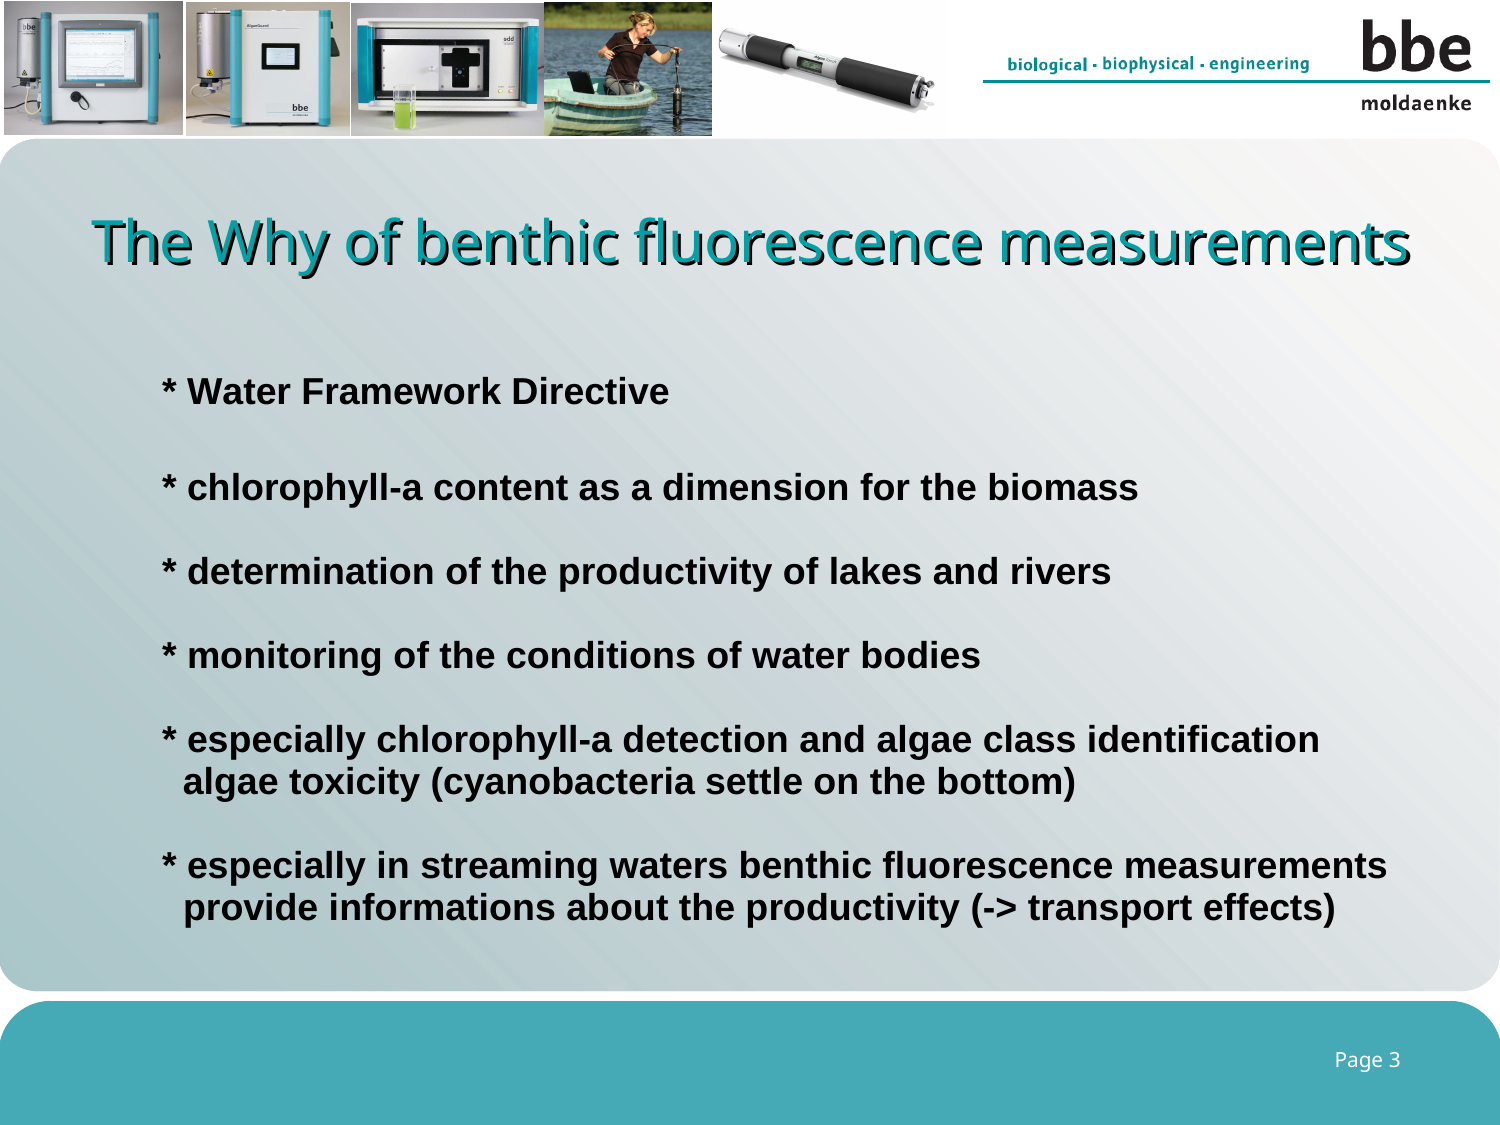

The Why of benthic fluorescence measurements
* Water Framework Directive
* chlorophyll-a content as a dimension for the biomass
* determination of the productivity of lakes and rivers
* monitoring of the conditions of water bodies
* especially chlorophyll-a detection and algae class identification
 algae toxicity (cyanobacteria settle on the bottom)
* especially in streaming waters benthic fluorescence measurements
 provide informations about the productivity (-> transport effects)
3